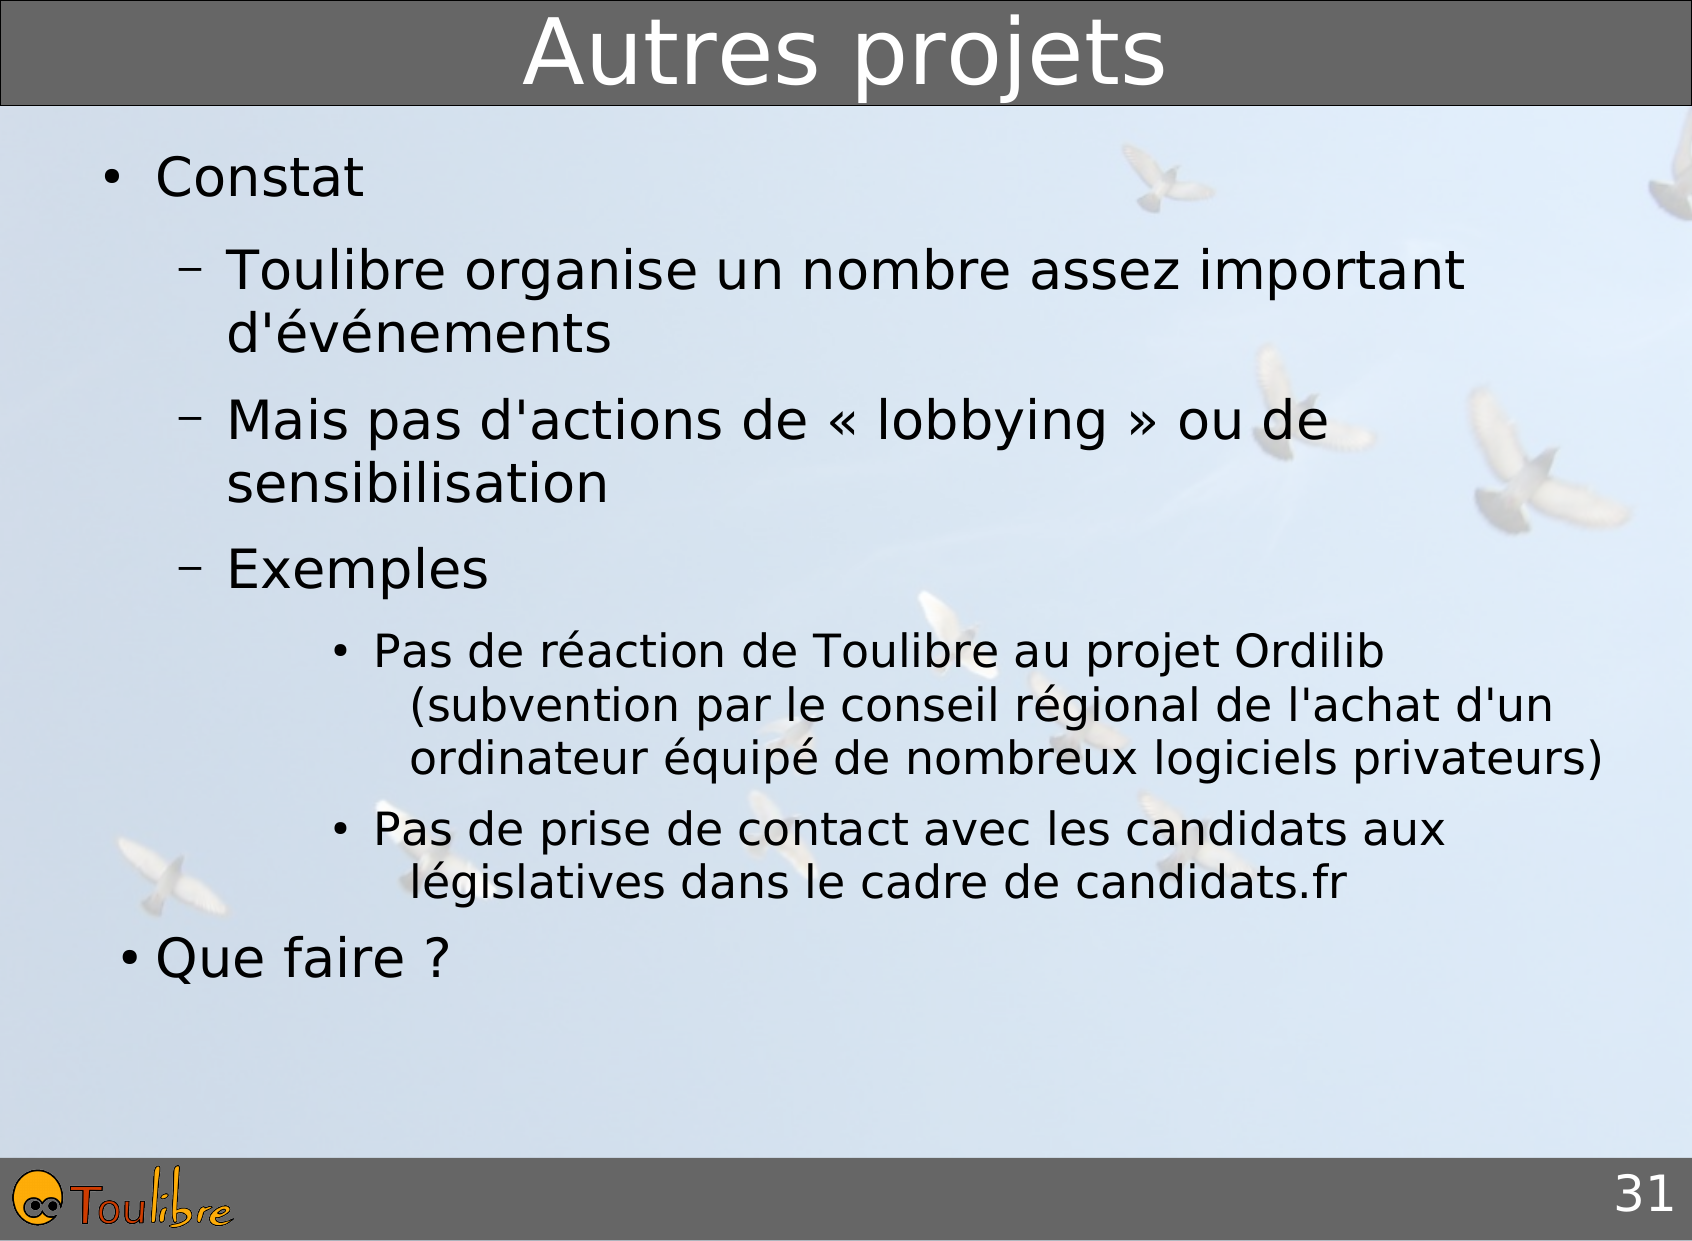

# Autres projets
Constat
Toulibre organise un nombre assez important d'événements
Mais pas d'actions de « lobbying » ou de sensibilisation
Exemples
Pas de réaction de Toulibre au projet Ordilib (subvention par le conseil régional de l'achat d'un ordinateur équipé de nombreux logiciels privateurs)
Pas de prise de contact avec les candidats aux législatives dans le cadre de candidats.fr
Que faire ?